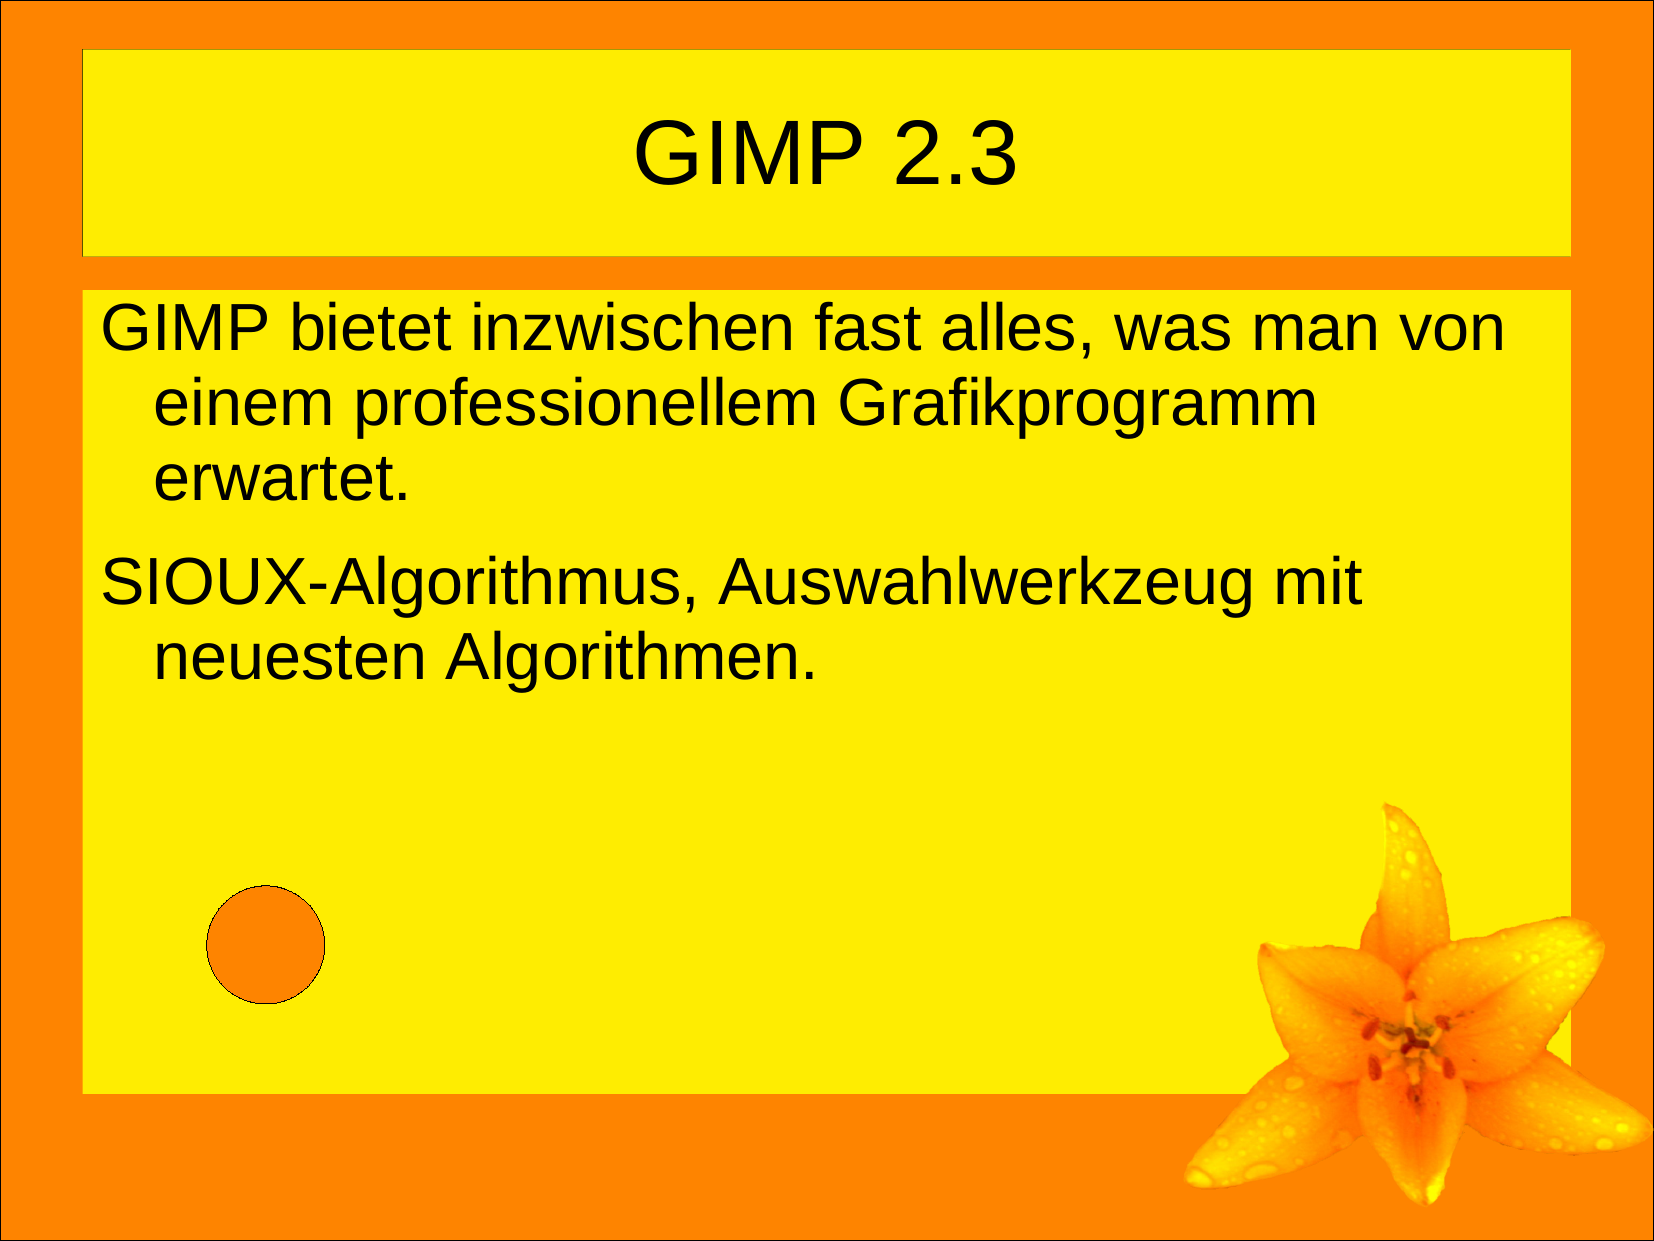

# GIMP 2.3
GIMP bietet inzwischen fast alles, was man von einem professionellem Grafikprogramm erwartet.
SIOUX-Algorithmus, Auswahlwerkzeug mit neuesten Algorithmen.